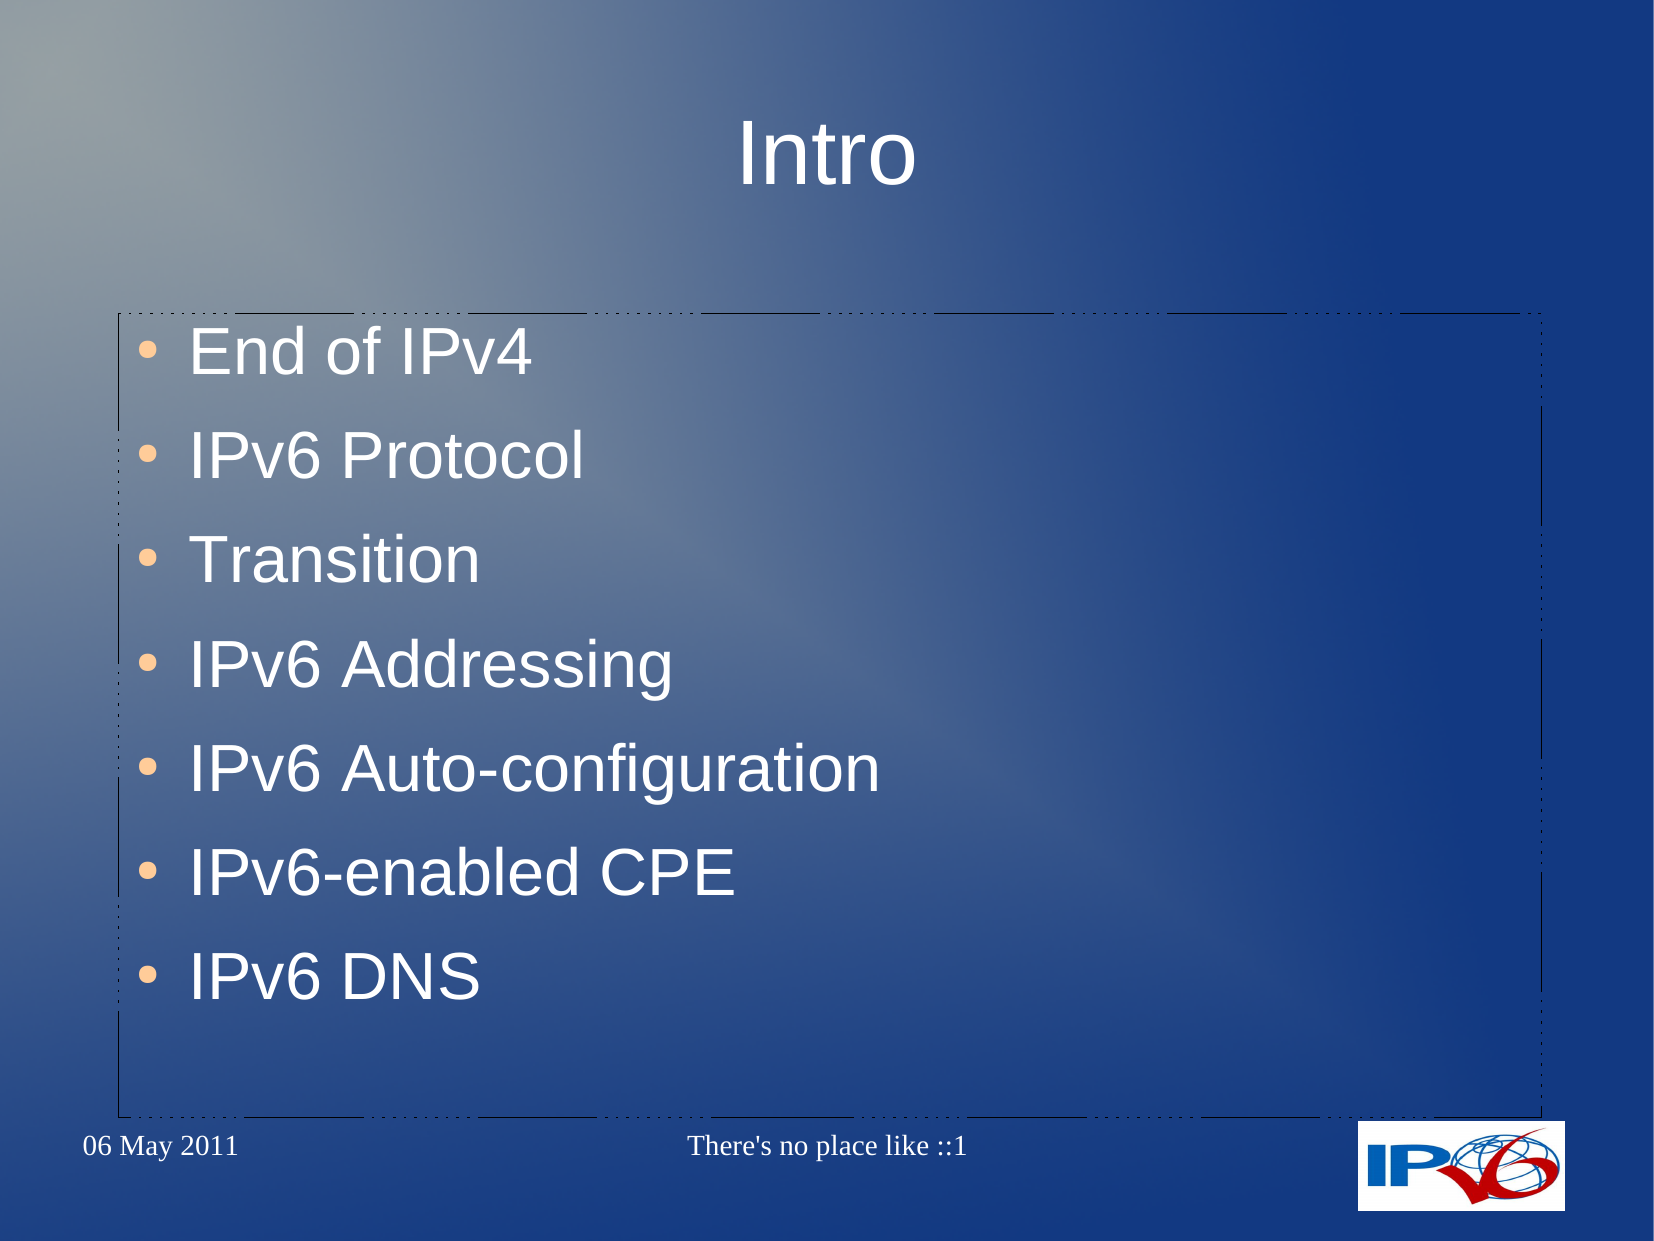

# Intro
End of IPv4
IPv6 Protocol
Transition
IPv6 Addressing
IPv6 Auto-configuration
IPv6-enabled CPE
IPv6 DNS
06 May 2011
There's no place like ::1